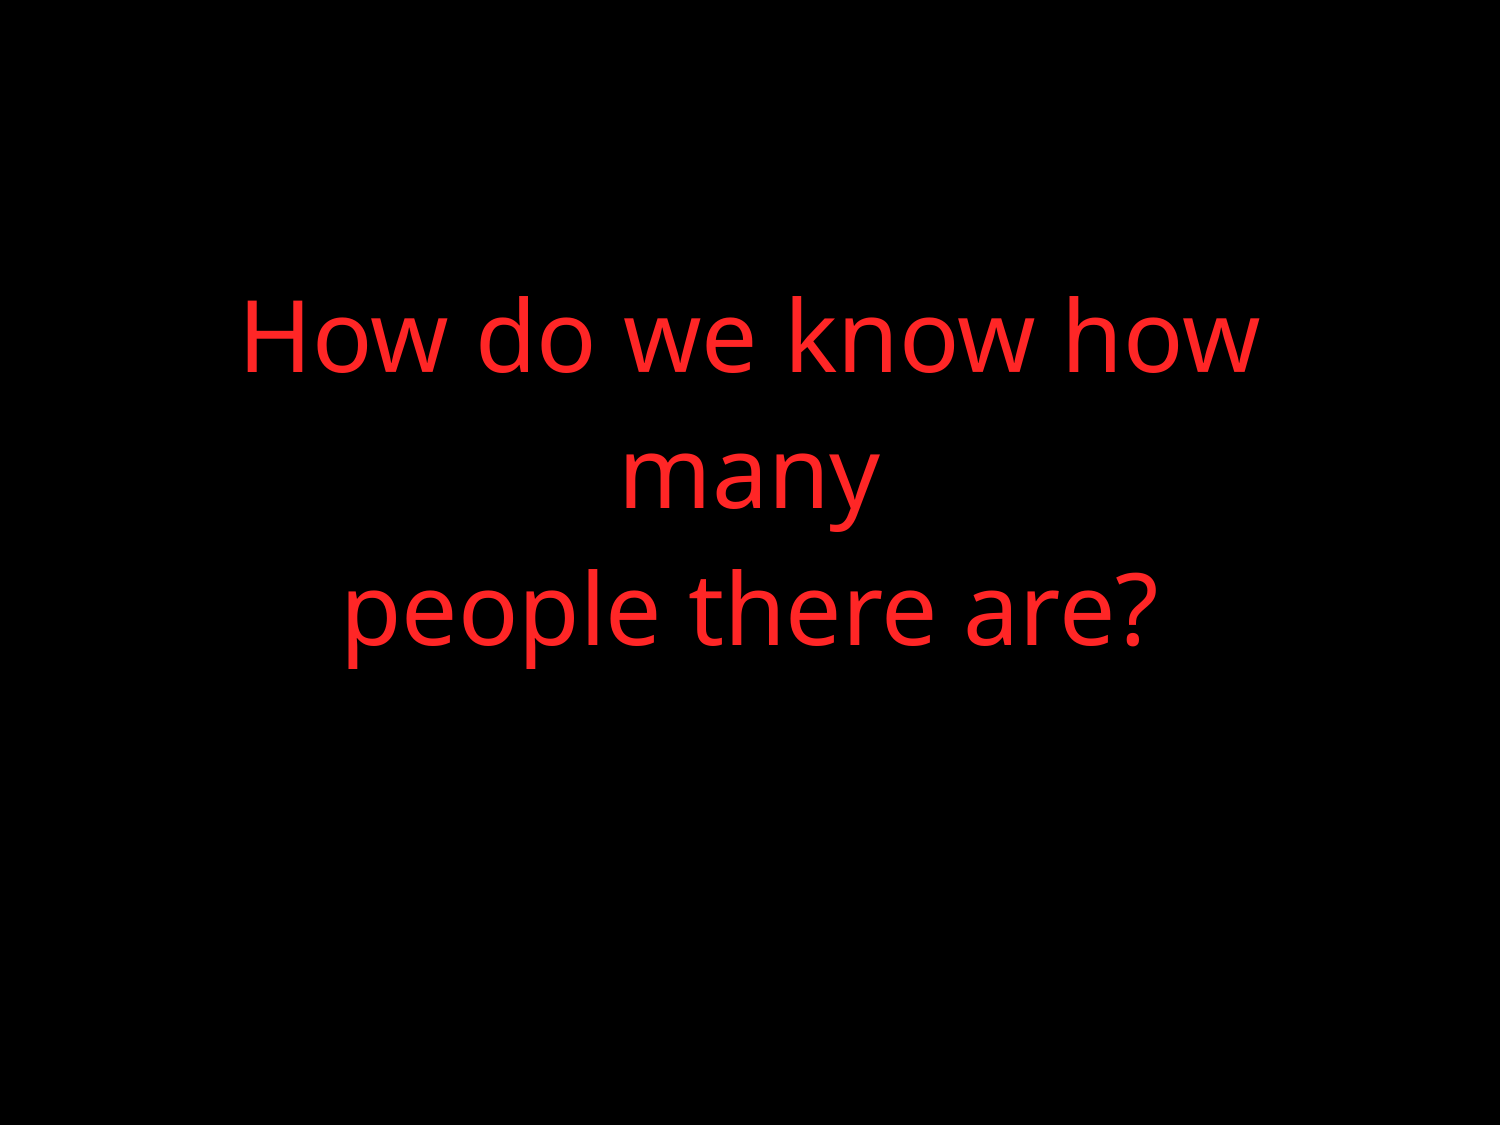

# How do we know how many people there are?